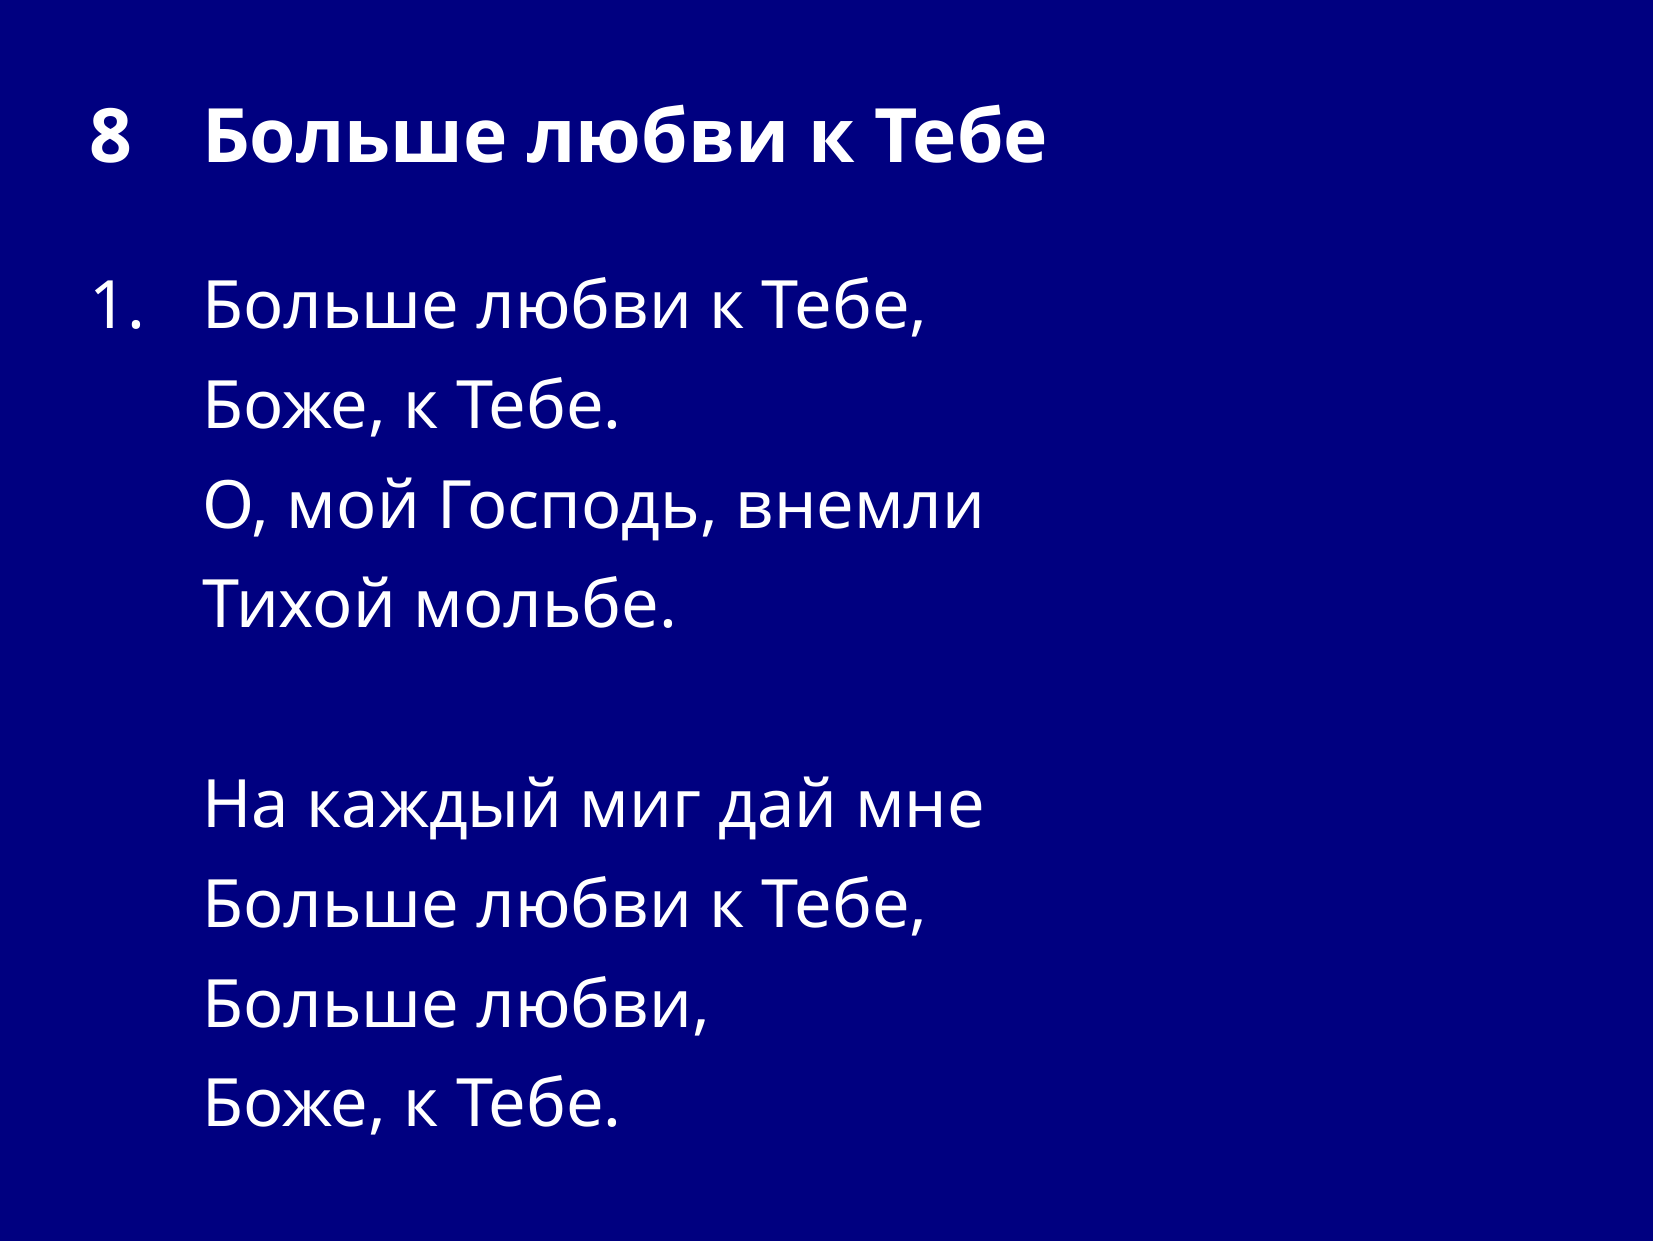

8	Больше любви к Тебе
1.	Больше любви к Тебе,
	Боже, к Тебе.
	О, мой Господь, внемли
	Тихой мольбе.
	На каждый миг дай мне
	Больше любви к Тебе,
	Больше любви,
	Боже, к Тебе.